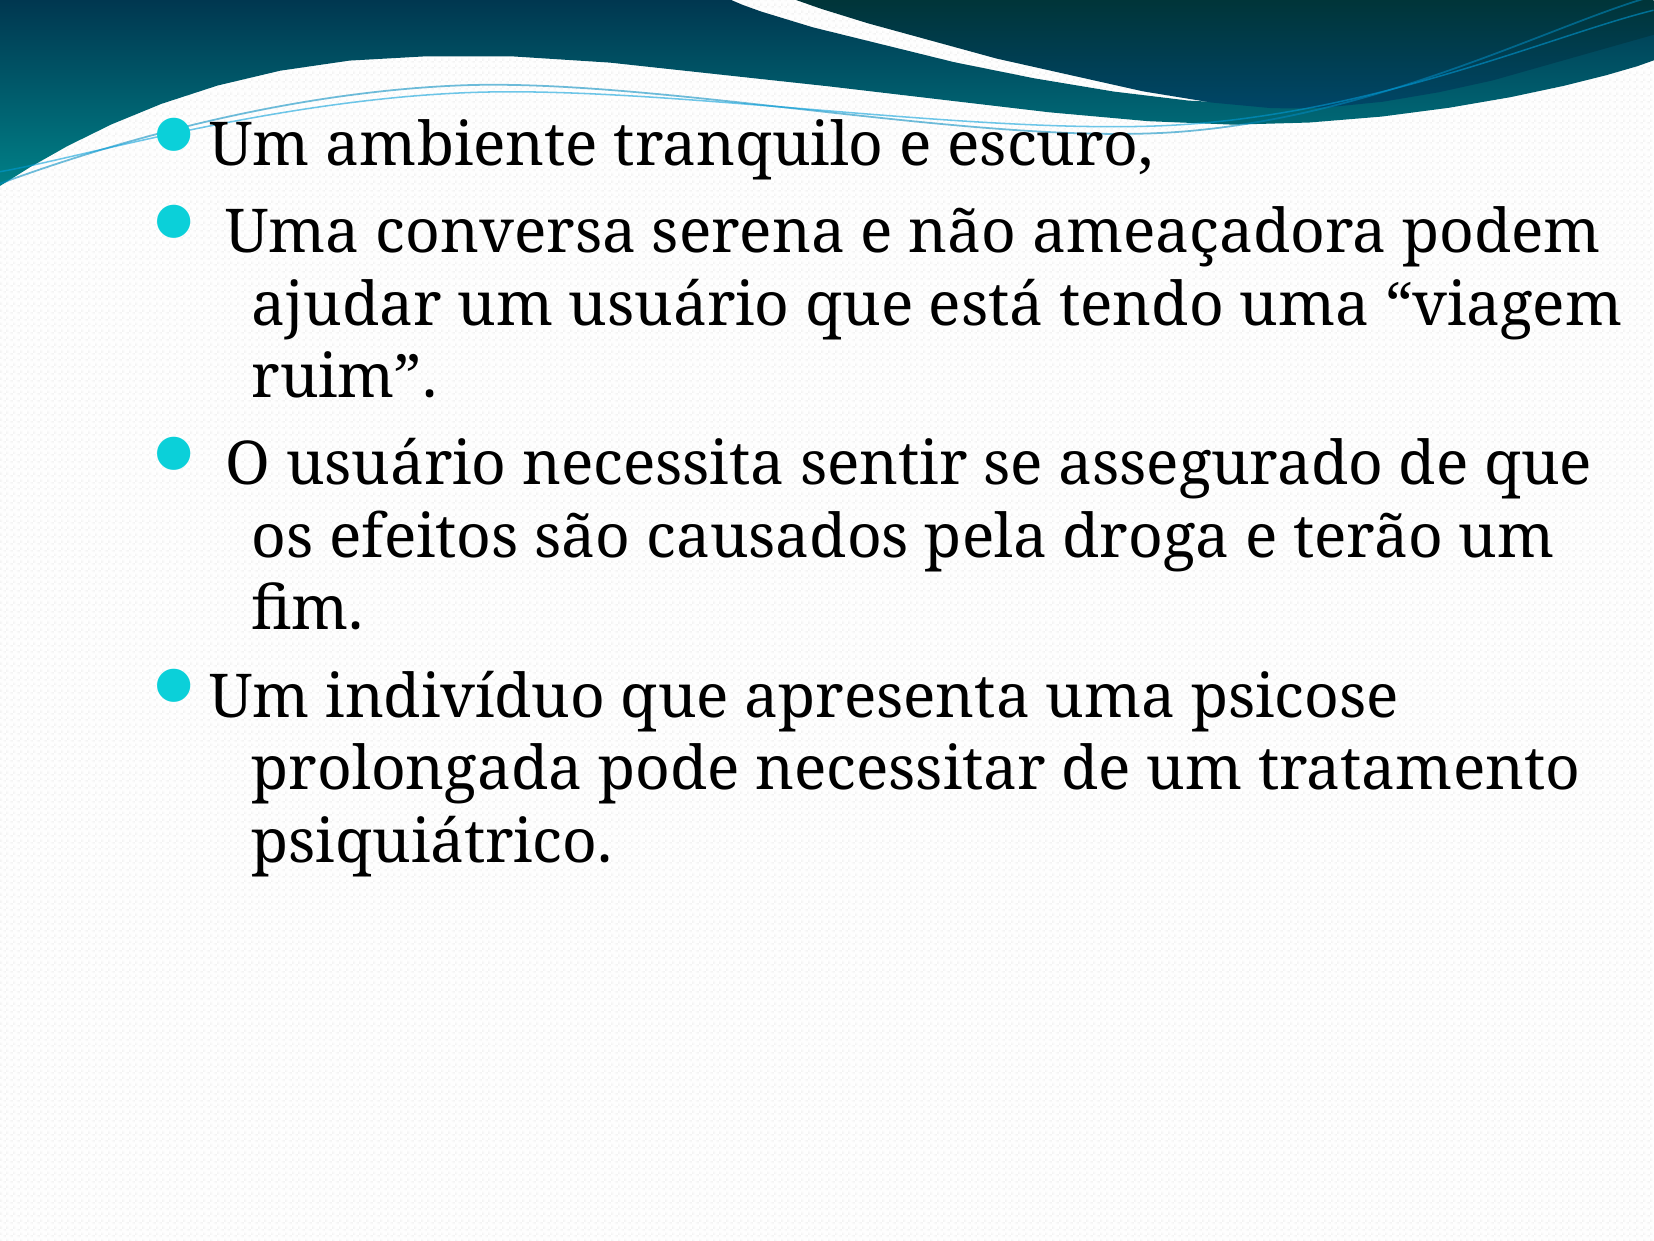

# Um ambiente tranquilo e escuro,
 Uma conversa serena e não ameaçadora podem ajudar um usuário que está tendo uma “viagem ruim”.
 O usuário necessita sentir se assegurado de que os efeitos são causados pela droga e terão um fim.
Um indivíduo que apresenta uma psicose prolongada pode necessitar de um tratamento psiquiátrico.